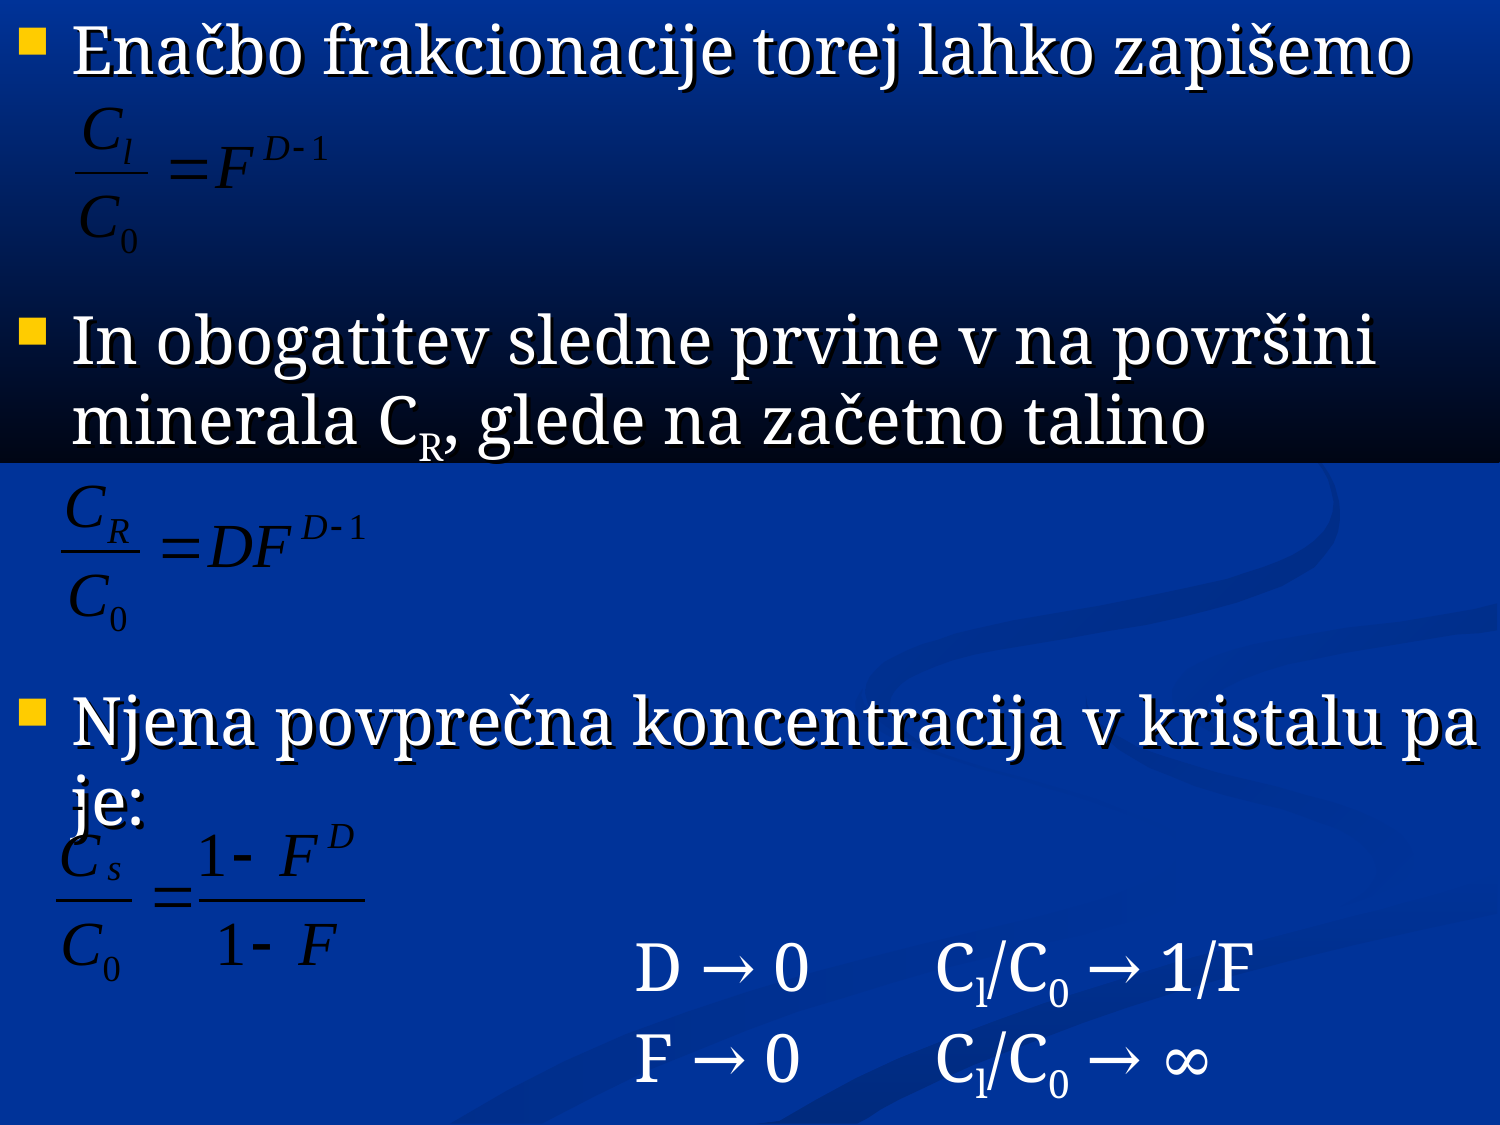

# Enačbo frakcionacije torej lahko zapišemo
In obogatitev sledne prvine v na površini minerala CR, glede na začetno talino
Njena povprečna koncentracija v kristalu pa je:
D → 0	Cl/C0 → 1/F
F → 0	Cl/C0 → ∞